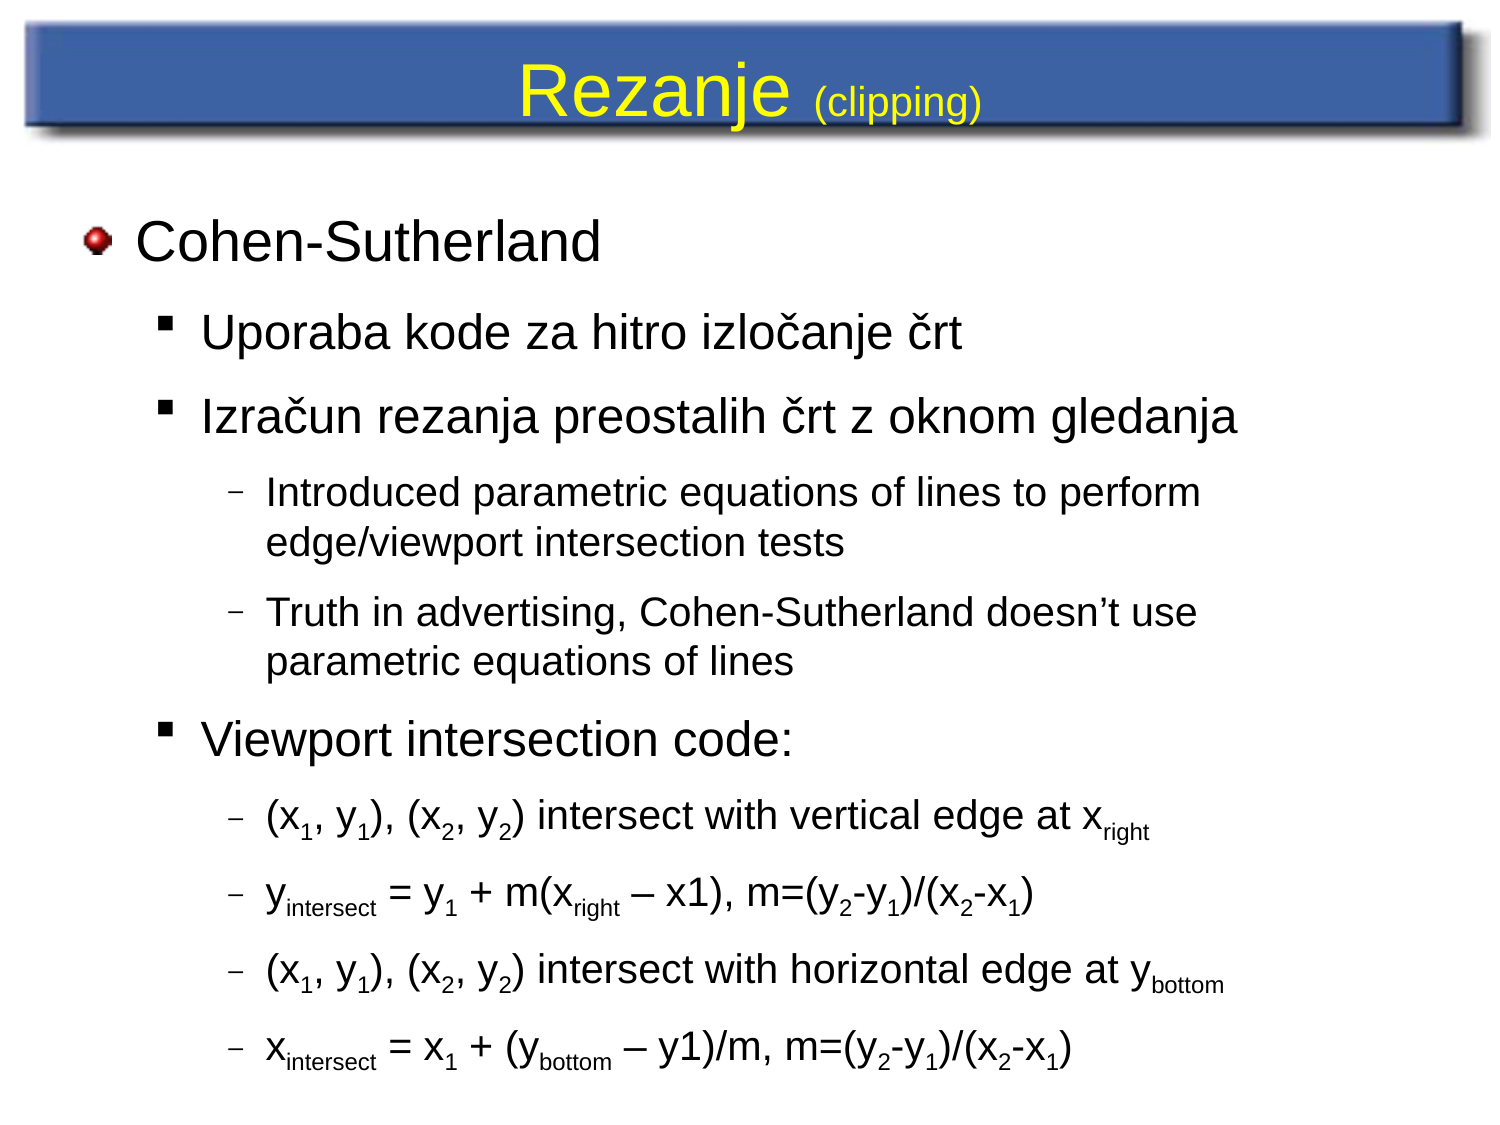

# Rezanje (clipping)
Cohen-Sutherland
Uporaba kode za hitro izločanje črt
Izračun rezanja preostalih črt z oknom gledanja
Introduced parametric equations of lines to perform edge/viewport intersection tests
Truth in advertising, Cohen-Sutherland doesn’t use parametric equations of lines
Viewport intersection code:
(x1, y1), (x2, y2) intersect with vertical edge at xright
yintersect = y1 + m(xright – x1), m=(y2-y1)/(x2-x1)
(x1, y1), (x2, y2) intersect with horizontal edge at ybottom
xintersect = x1 + (ybottom – y1)/m, m=(y2-y1)/(x2-x1)